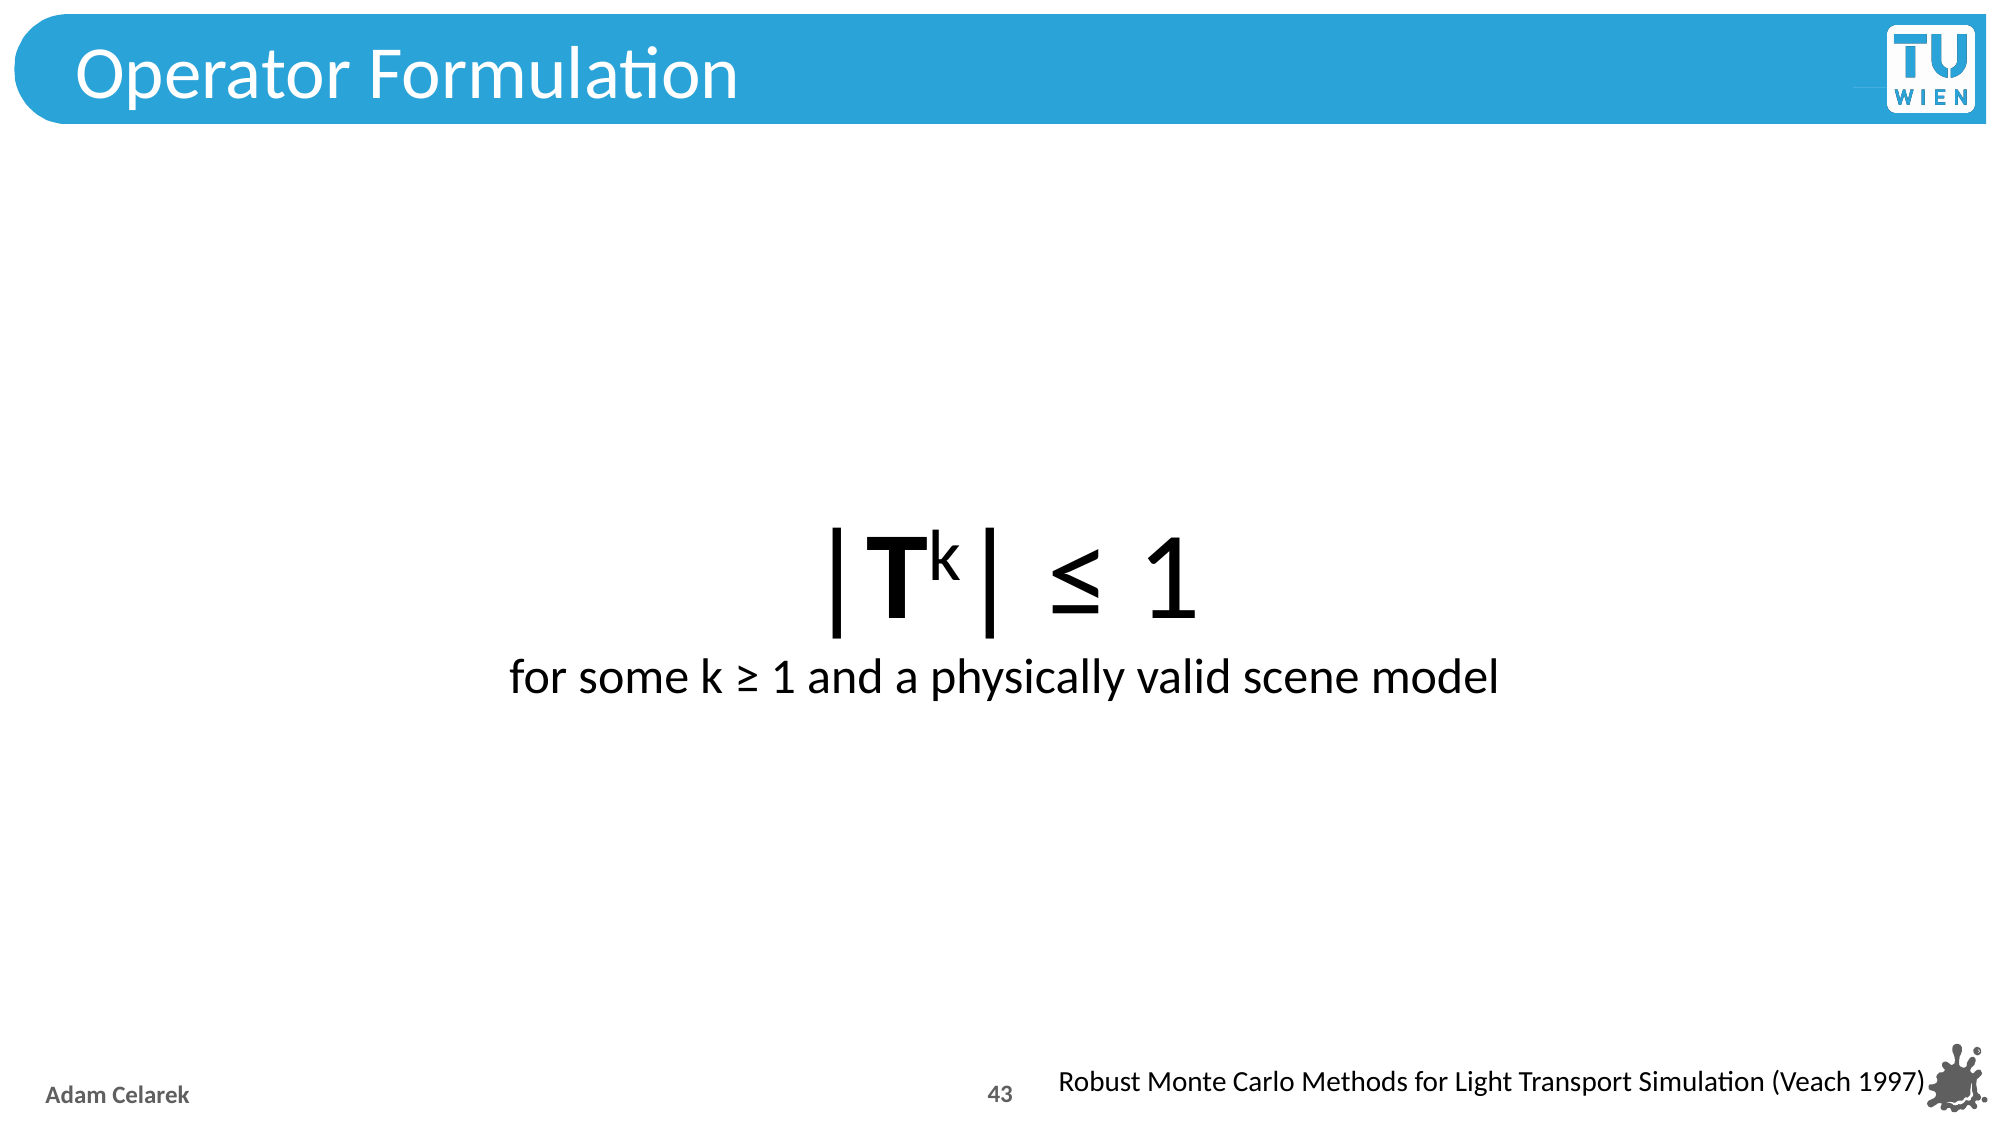

# Operator Formulation
|Tk| ≤ 1
for some k ≥ 1 and a physically valid scene model
Robust Monte Carlo Methods for Light Transport Simulation (Veach 1997)
Adam Celarek